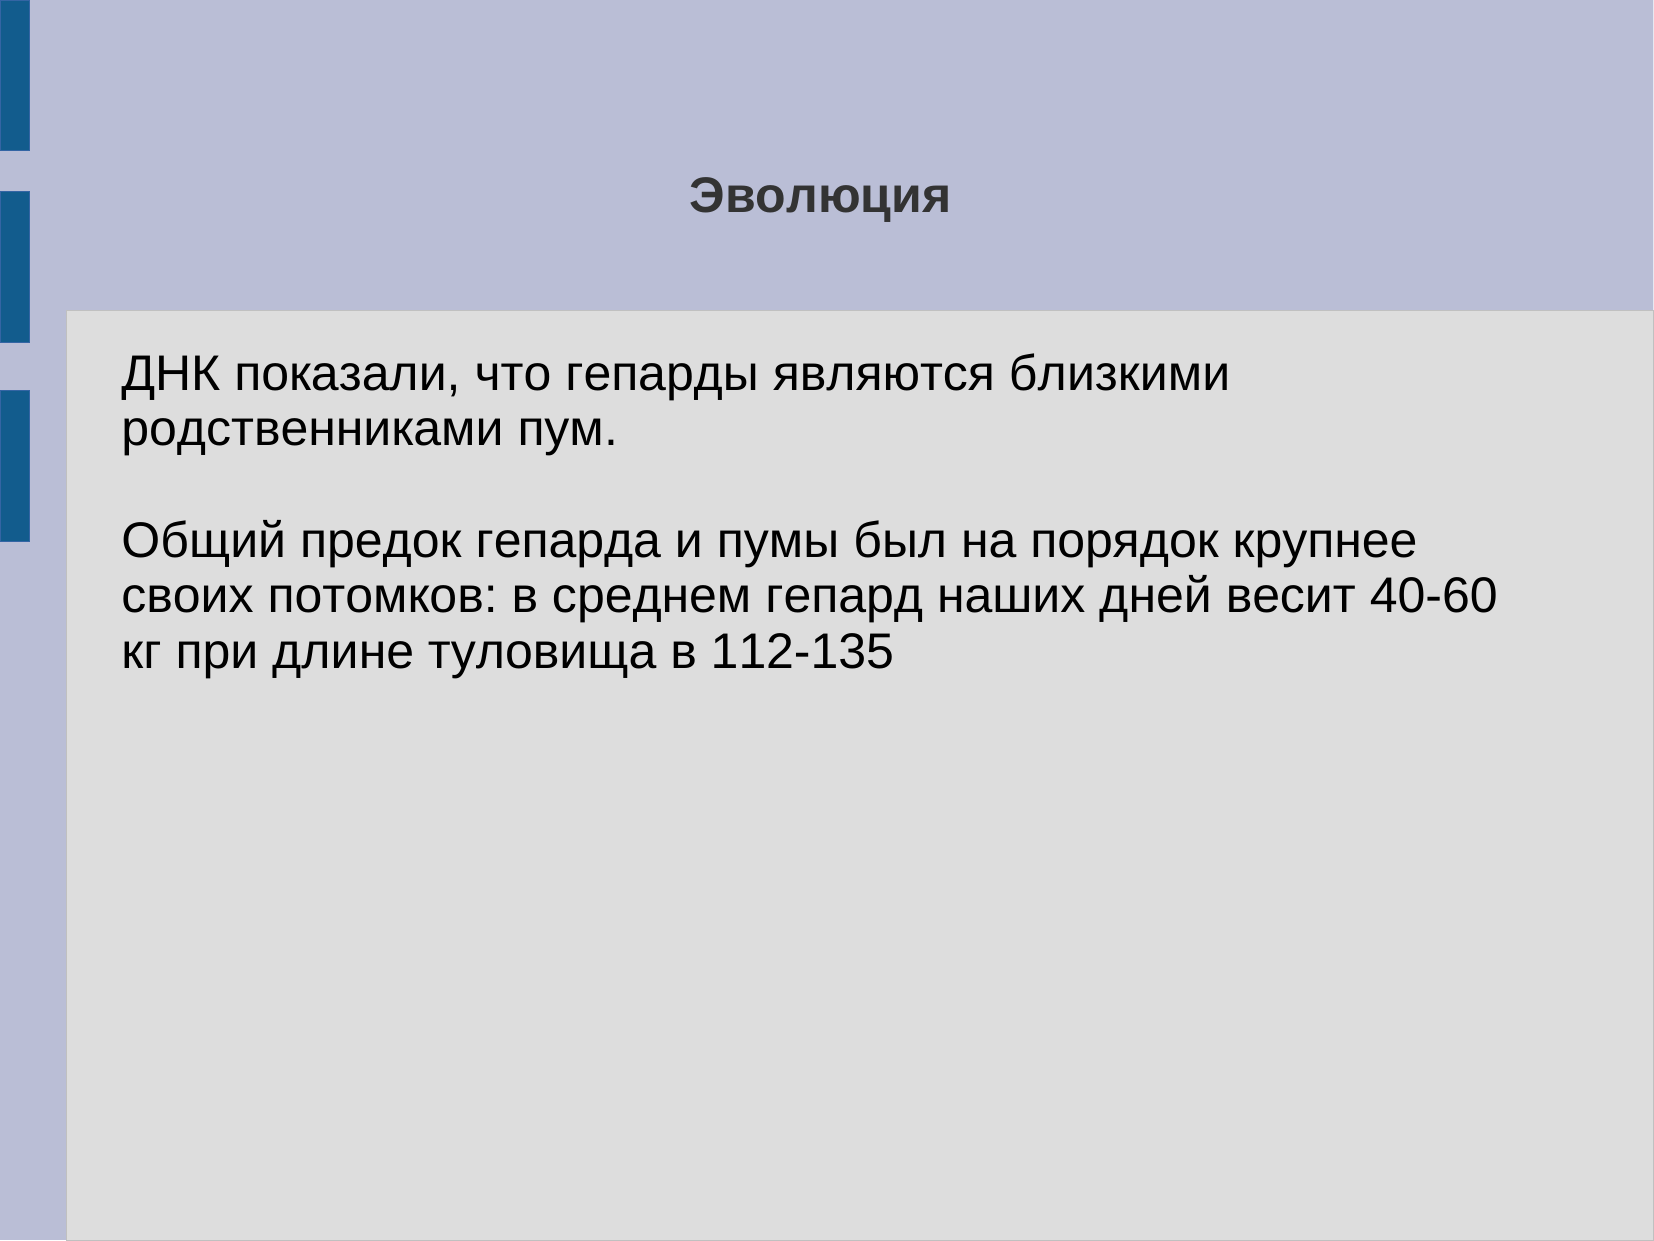

# Эволюция
ДНК показали, что гепарды являются близкими родственниками пум.
Общий предок гепарда и пумы был на порядок крупнее своих потомков: в среднем гепард наших дней весит 40-60 кг при длине туловища в 112-135